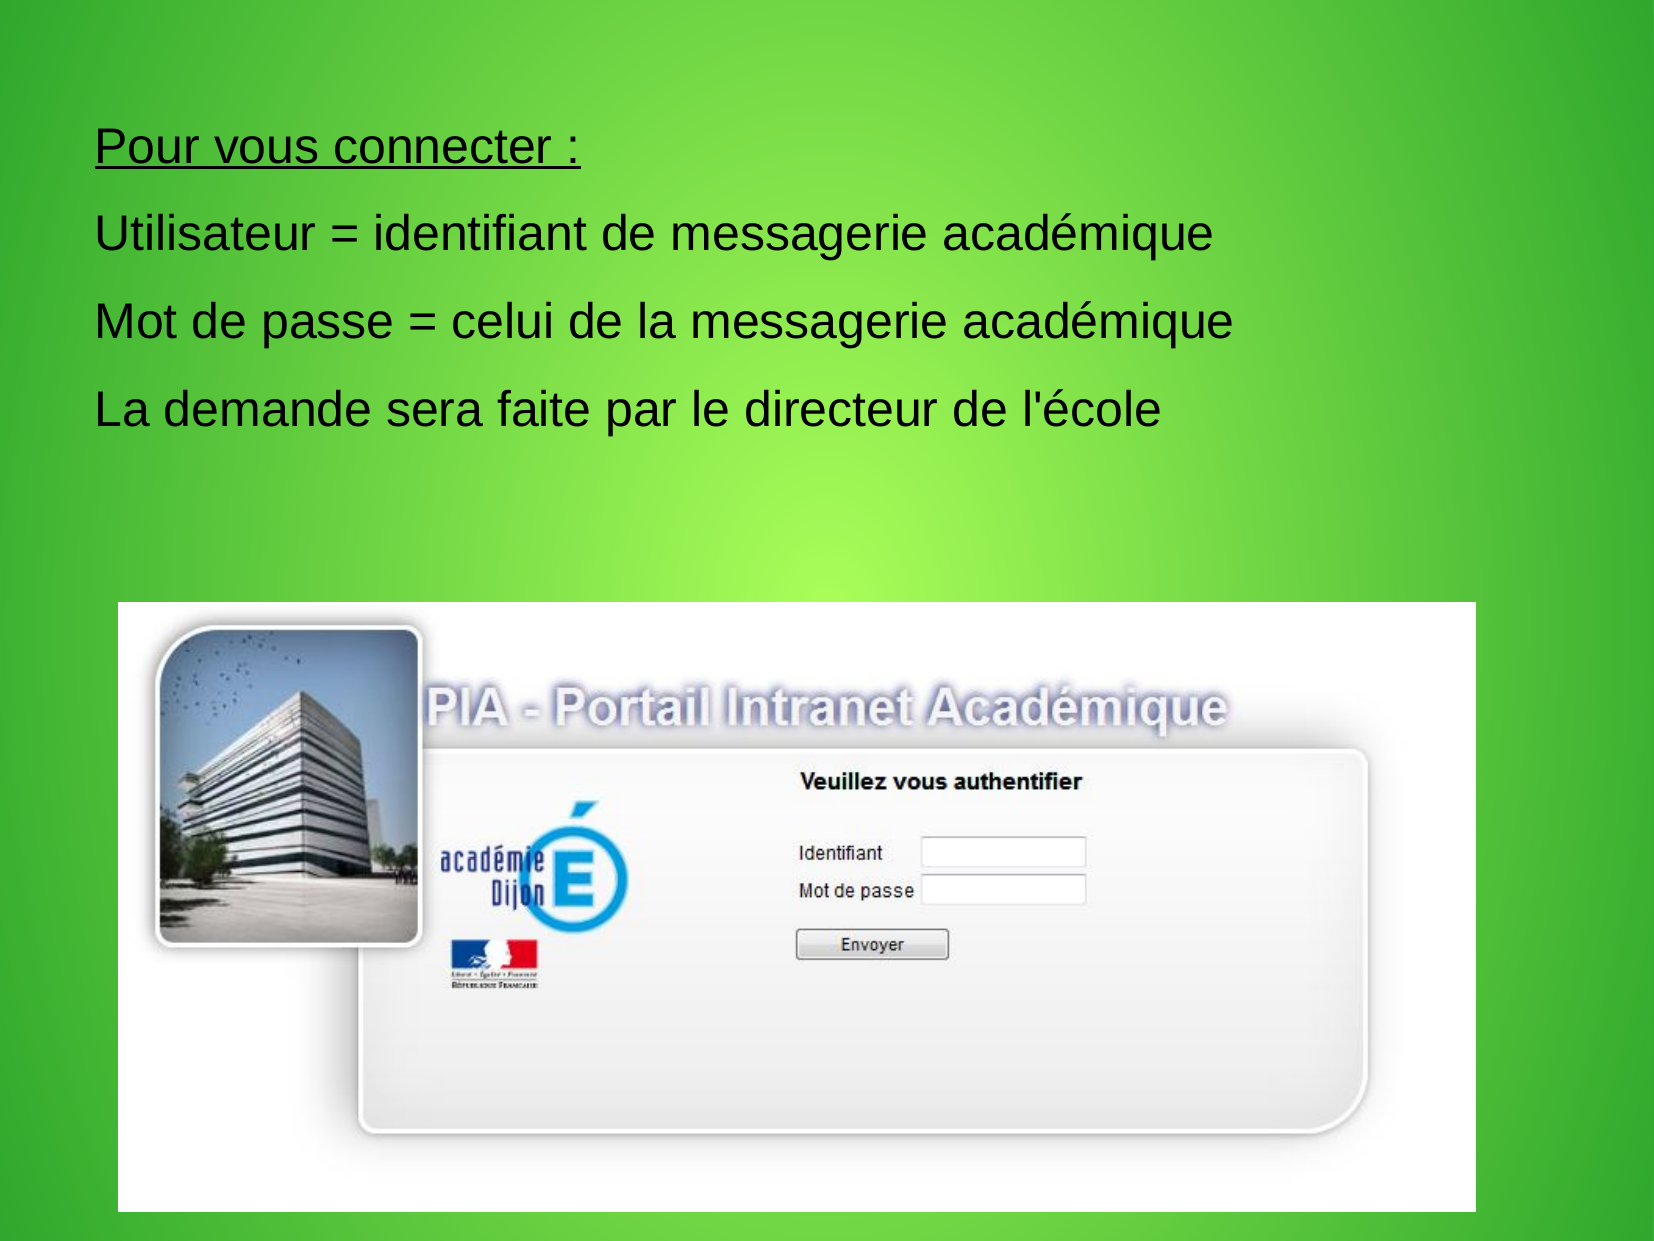

# Pour vous connecter :
Utilisateur = identifiant de messagerie académique
Mot de passe = celui de la messagerie académique
La demande sera faite par le directeur de l'école